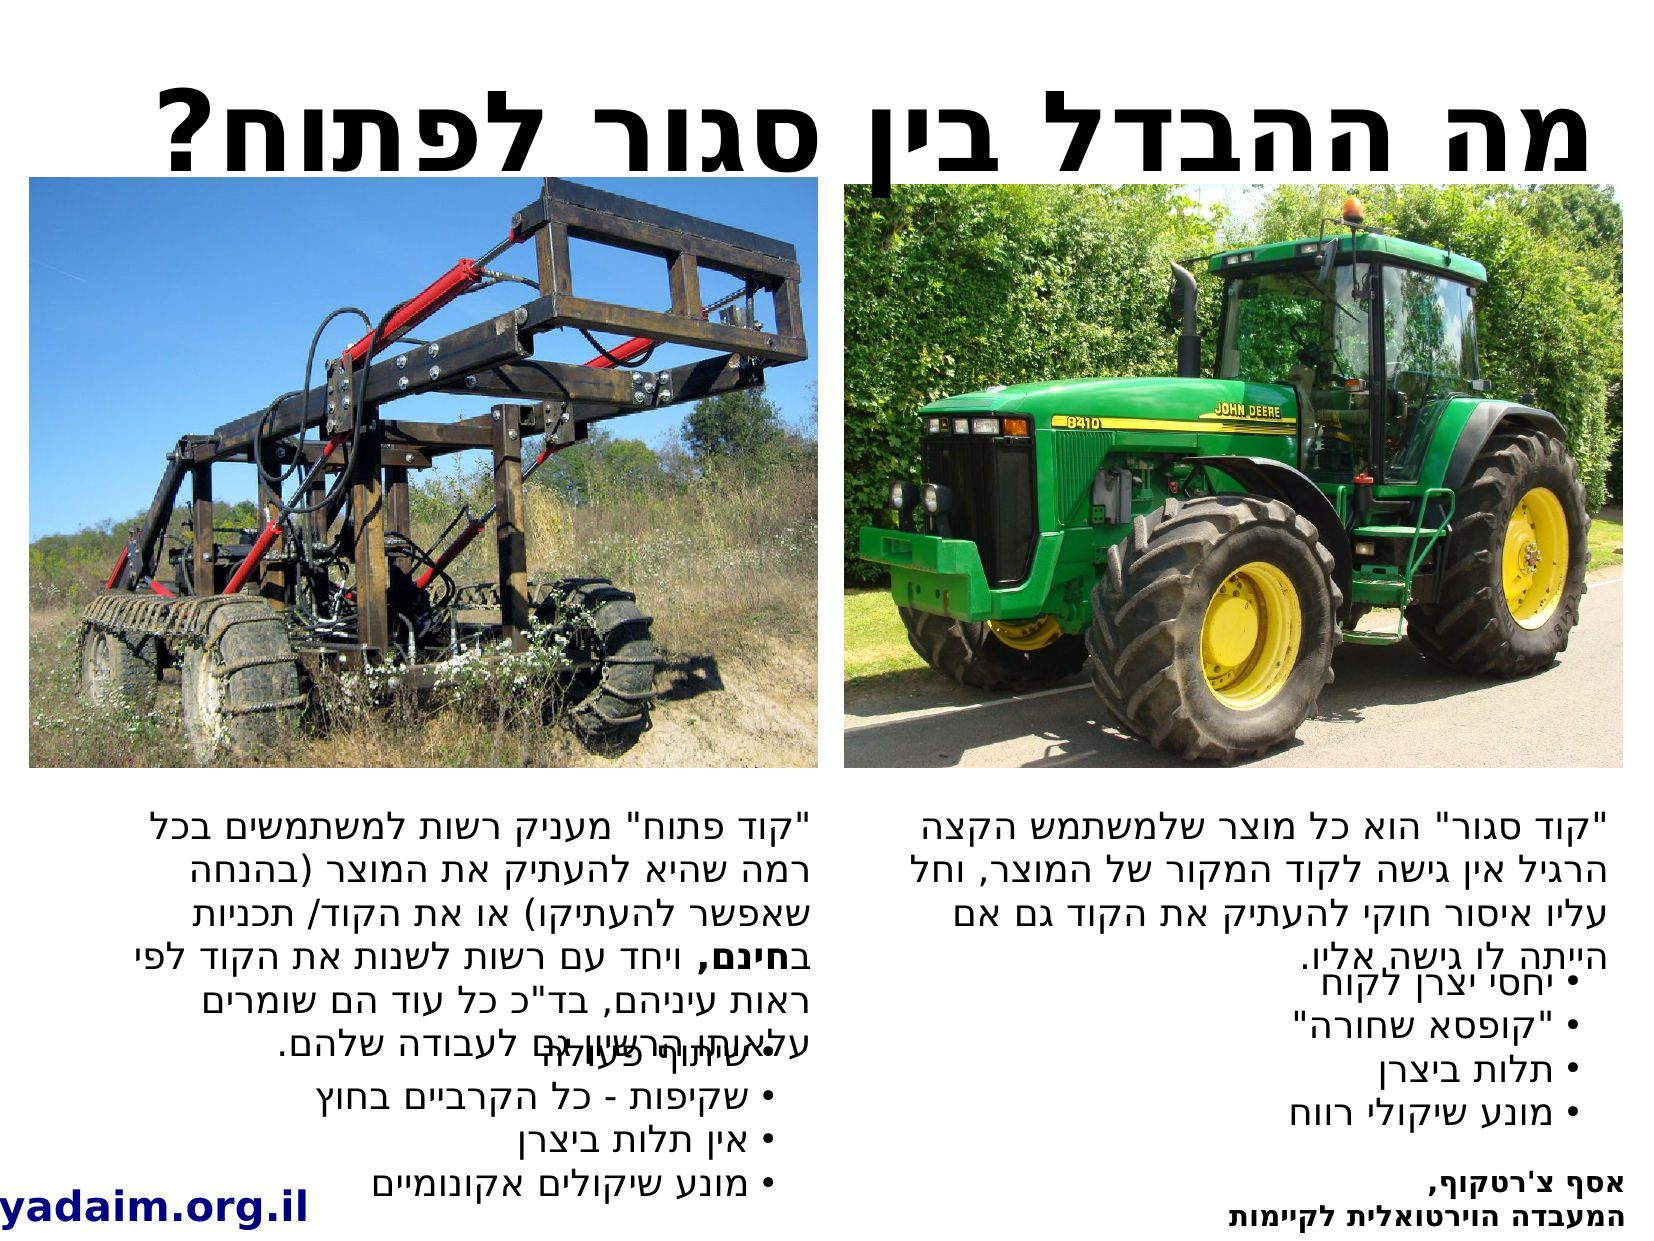

מה ההבדל בין סגור לפתוח?
"קוד פתוח" מעניק רשות למשתמשים בכל רמה שהיא להעתיק את המוצר (בהנחה שאפשר להעתיקו) או את הקוד/ תכניות בחינם, ויחד עם רשות לשנות את הקוד לפי ראות עיניהם, בד"כ כל עוד הם שומרים עלאותו הרשיון גם לעבודה שלהם.
"קוד סגור" הוא כל מוצר שלמשתמש הקצה הרגיל אין גישה לקוד המקור של המוצר, וחל עליו איסור חוקי להעתיק את הקוד גם אם הייתה לו גישה אליו.
 יחסי יצרן לקוח
 "קופסא שחורה"
 תלות ביצרן
 מונע שיקולי רווח
 שיתוף פעולה
 שקיפות - כל הקרביים בחוץ
 אין תלות ביצרן
 מונע שיקולים אקונומיים
אסף צ'רטקוף,
המעבדה הוירטואלית לקיימות
bayadaim.org.il